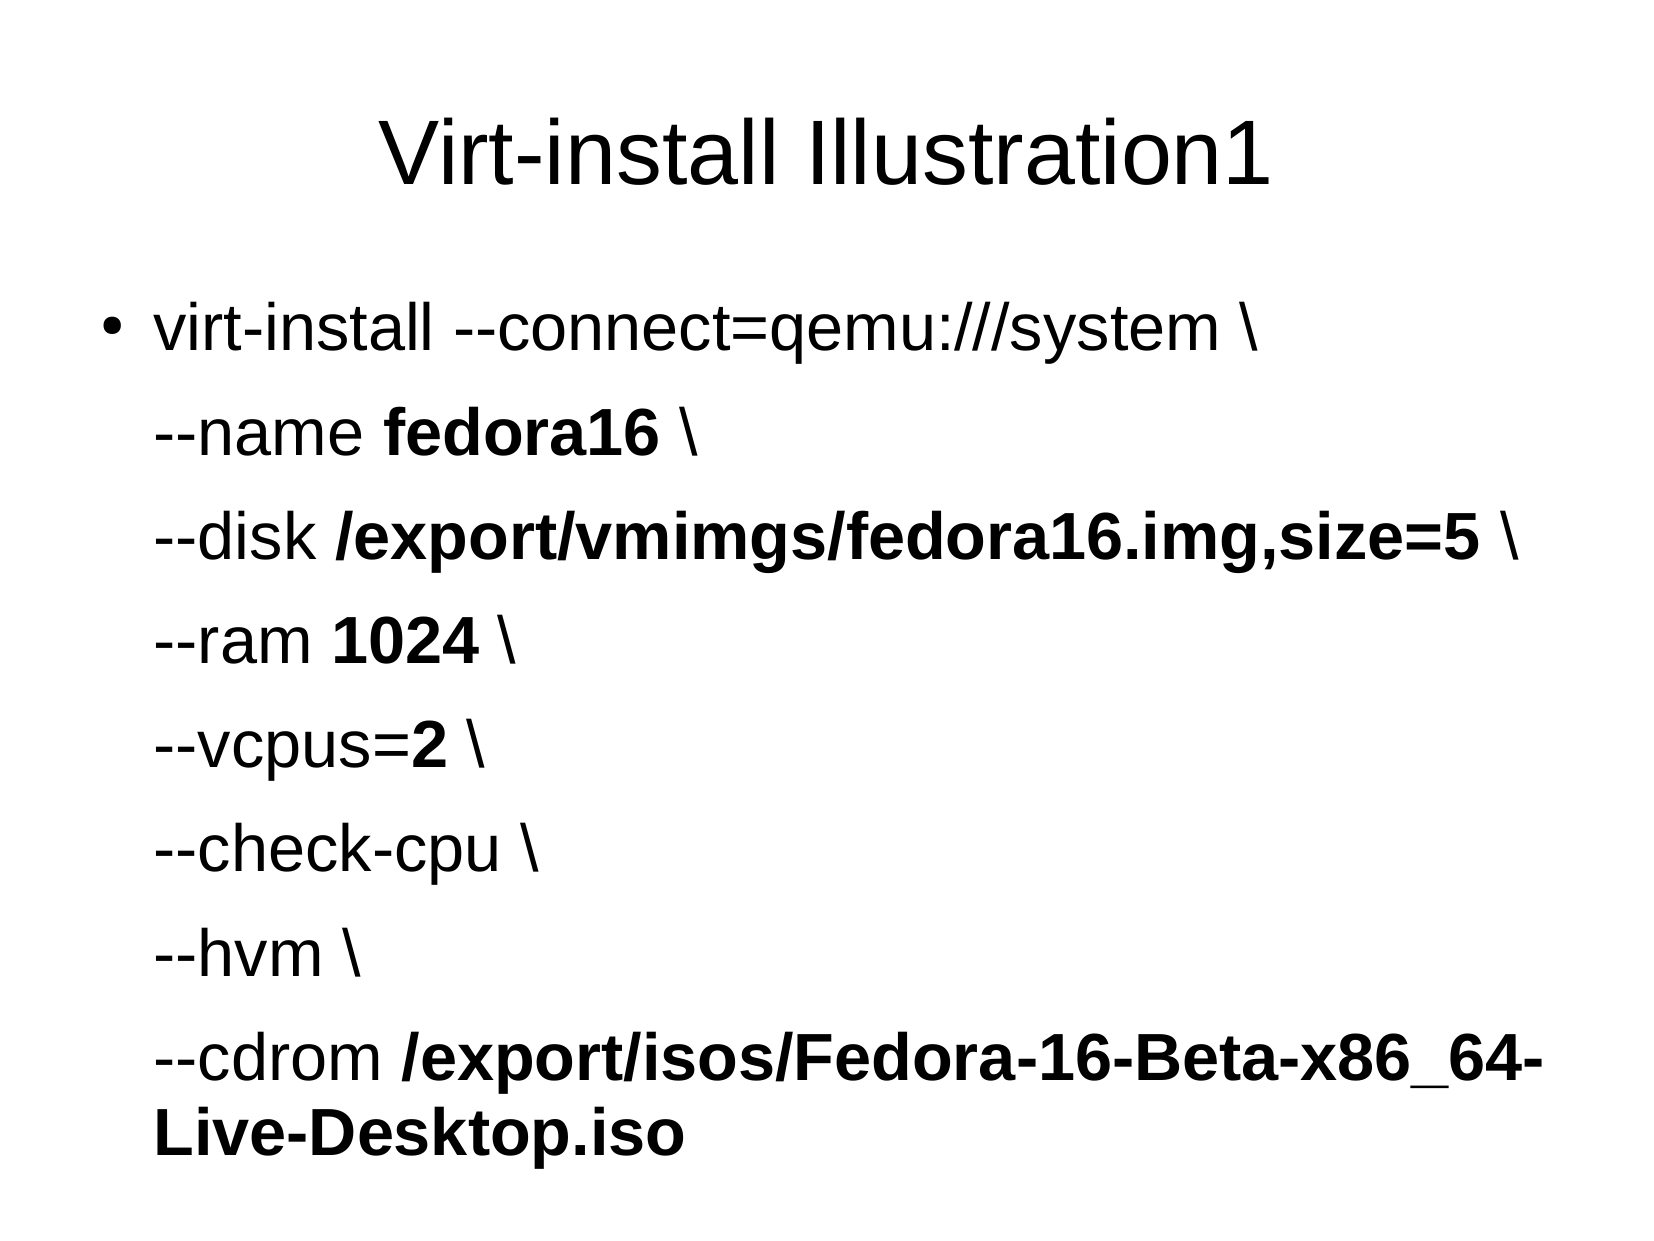

# Virt-install Illustration1
virt-install --connect=qemu:///system \
--name fedora16 \
--disk /export/vmimgs/fedora16.img,size=5 \
--ram 1024 \
--vcpus=2 \
--check-cpu \
--hvm \
--cdrom /export/isos/Fedora-16-Beta-x86_64-Live-Desktop.iso